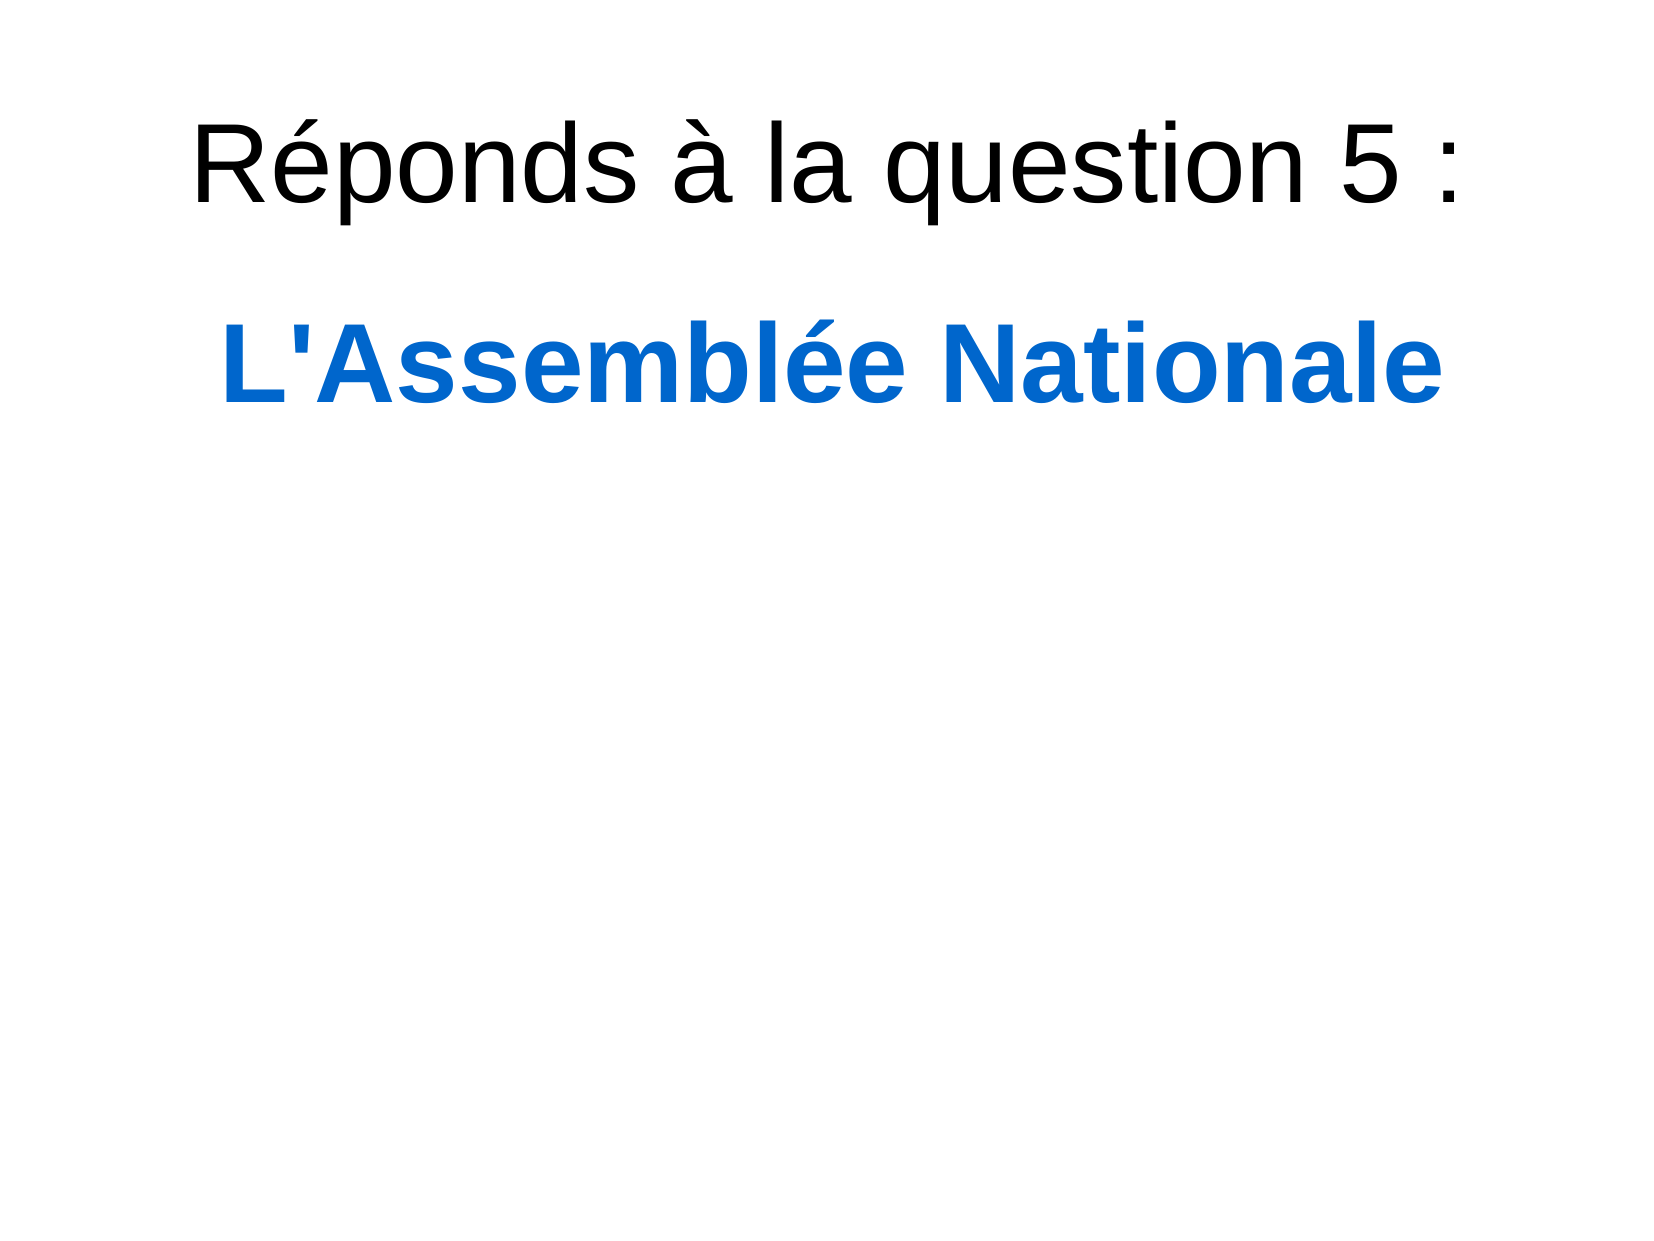

# Réponds à la question 5 :
L'Assemblée Nationale